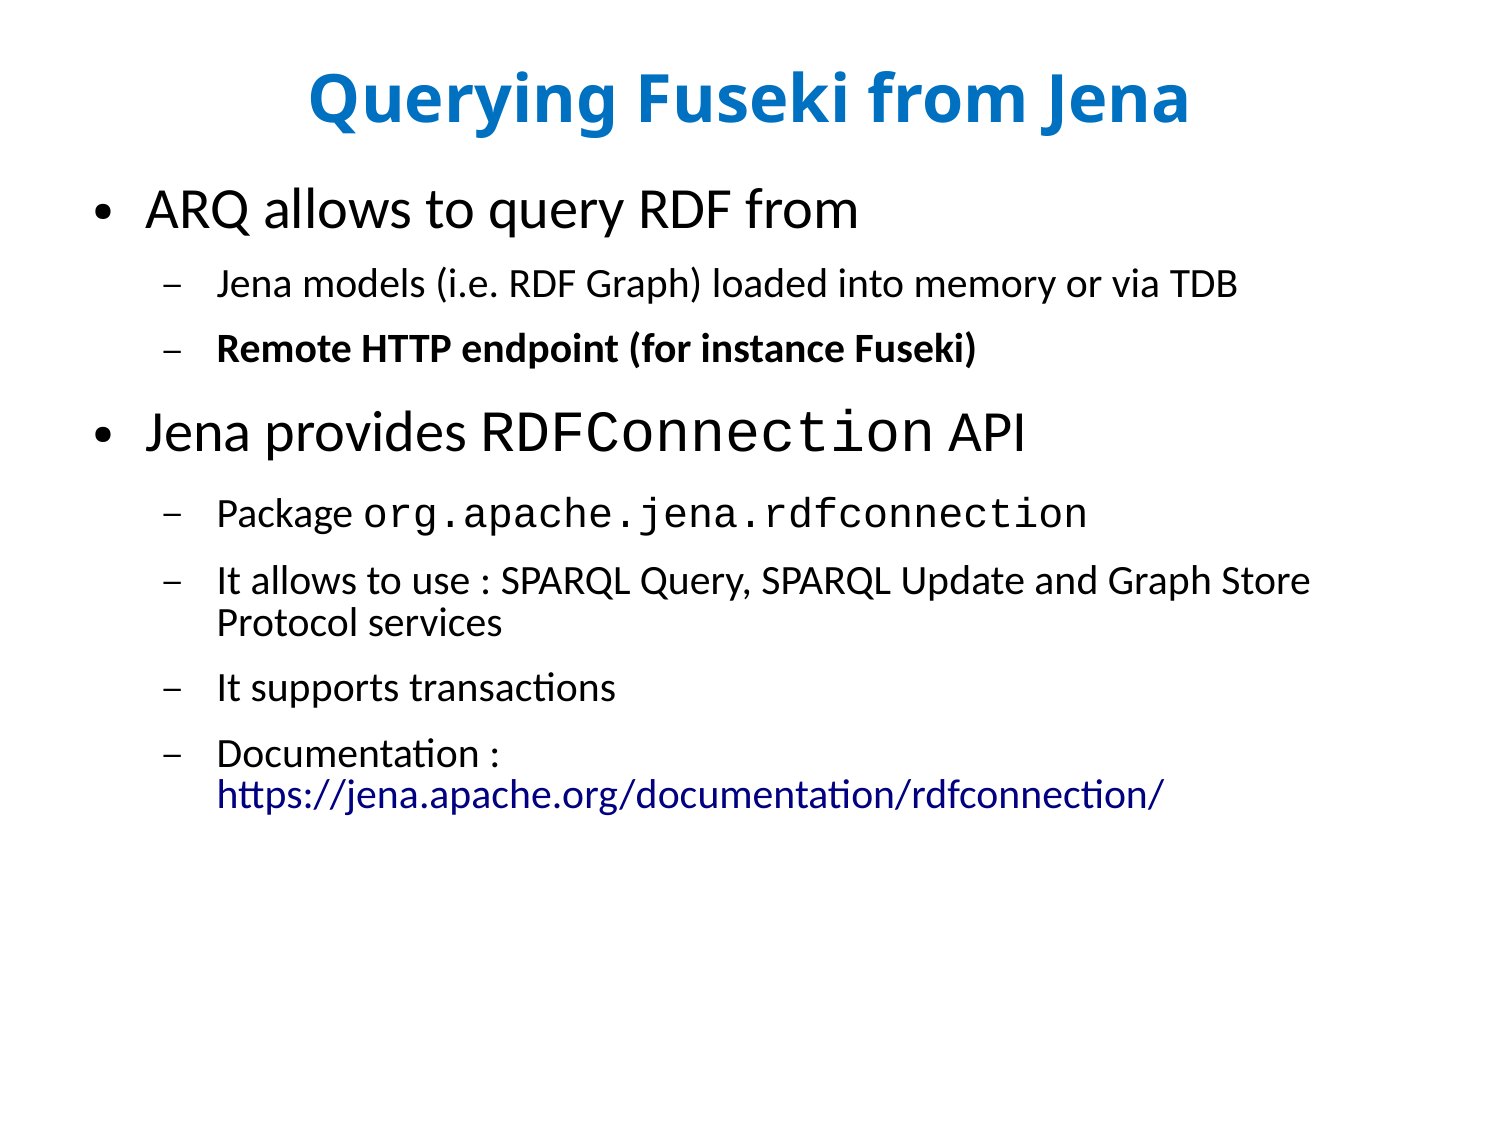

# Querying Fuseki from Jena
ARQ allows to query RDF from
Jena models (i.e. RDF Graph) loaded into memory or via TDB
Remote HTTP endpoint (for instance Fuseki)
Jena provides RDFConnection API
Package org.apache.jena.rdfconnection
It allows to use : SPARQL Query, SPARQL Update and Graph Store Protocol services
It supports transactions
Documentation : https://jena.apache.org/documentation/rdfconnection/